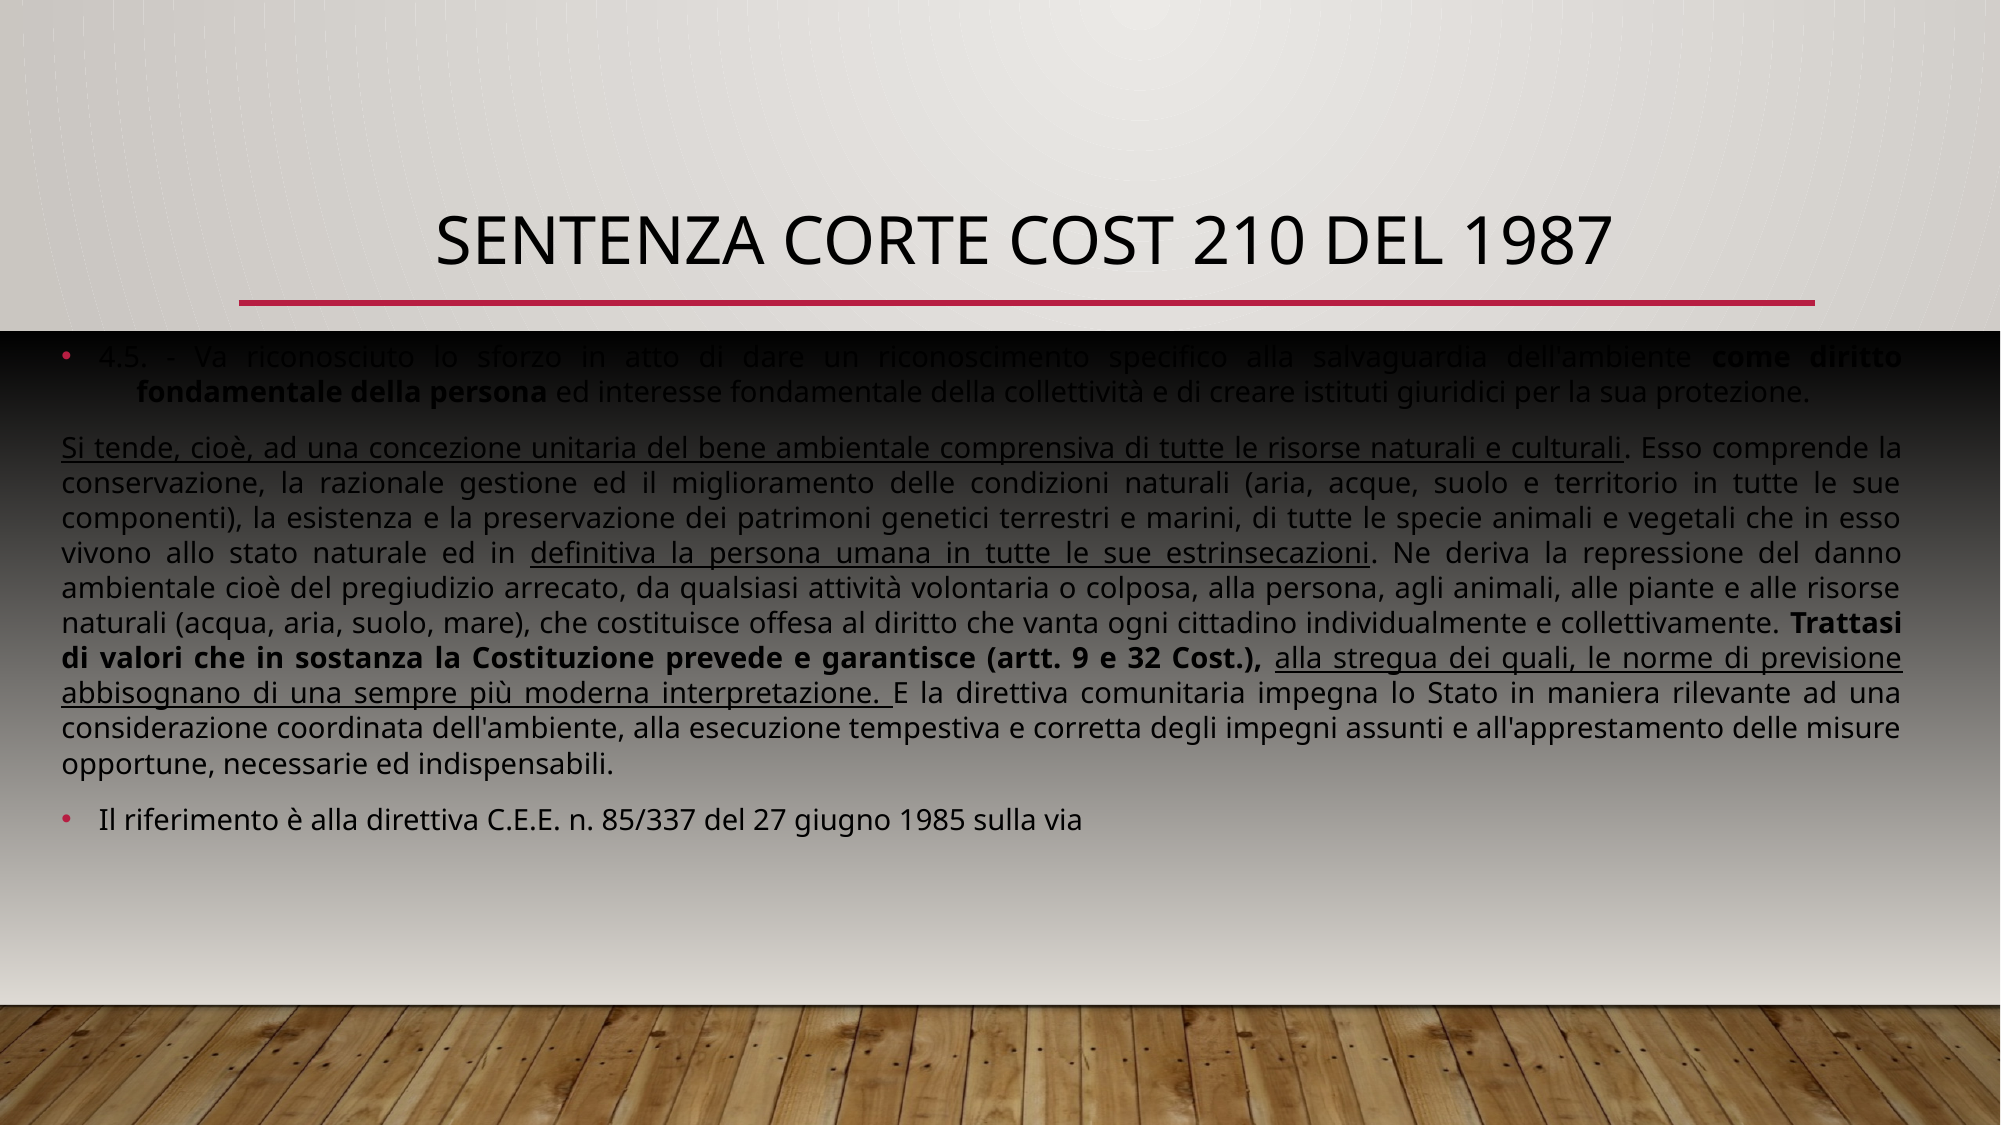

# Sentenza corte cost 210 del 1987
4.5. - Va riconosciuto lo sforzo in atto di dare un riconoscimento specifico alla salvaguardia dell'ambiente come diritto fondamentale della persona ed interesse fondamentale della collettività e di creare istituti giuridici per la sua protezione.
Si tende, cioè, ad una concezione unitaria del bene ambientale comprensiva di tutte le risorse naturali e culturali. Esso comprende la conservazione, la razionale gestione ed il miglioramento delle condizioni naturali (aria, acque, suolo e territorio in tutte le sue componenti), la esistenza e la preservazione dei patrimoni genetici terrestri e marini, di tutte le specie animali e vegetali che in esso vivono allo stato naturale ed in definitiva la persona umana in tutte le sue estrinsecazioni. Ne deriva la repressione del danno ambientale cioè del pregiudizio arrecato, da qualsiasi attività volontaria o colposa, alla persona, agli animali, alle piante e alle risorse naturali (acqua, aria, suolo, mare), che costituisce offesa al diritto che vanta ogni cittadino individualmente e collettivamente. Trattasi di valori che in sostanza la Costituzione prevede e garantisce (artt. 9 e 32 Cost.), alla stregua dei quali, le norme di previsione abbisognano di una sempre più moderna interpretazione. E la direttiva comunitaria impegna lo Stato in maniera rilevante ad una considerazione coordinata dell'ambiente, alla esecuzione tempestiva e corretta degli impegni assunti e all'apprestamento delle misure opportune, necessarie ed indispensabili.
Il riferimento è alla direttiva C.E.E. n. 85/337 del 27 giugno 1985 sulla via